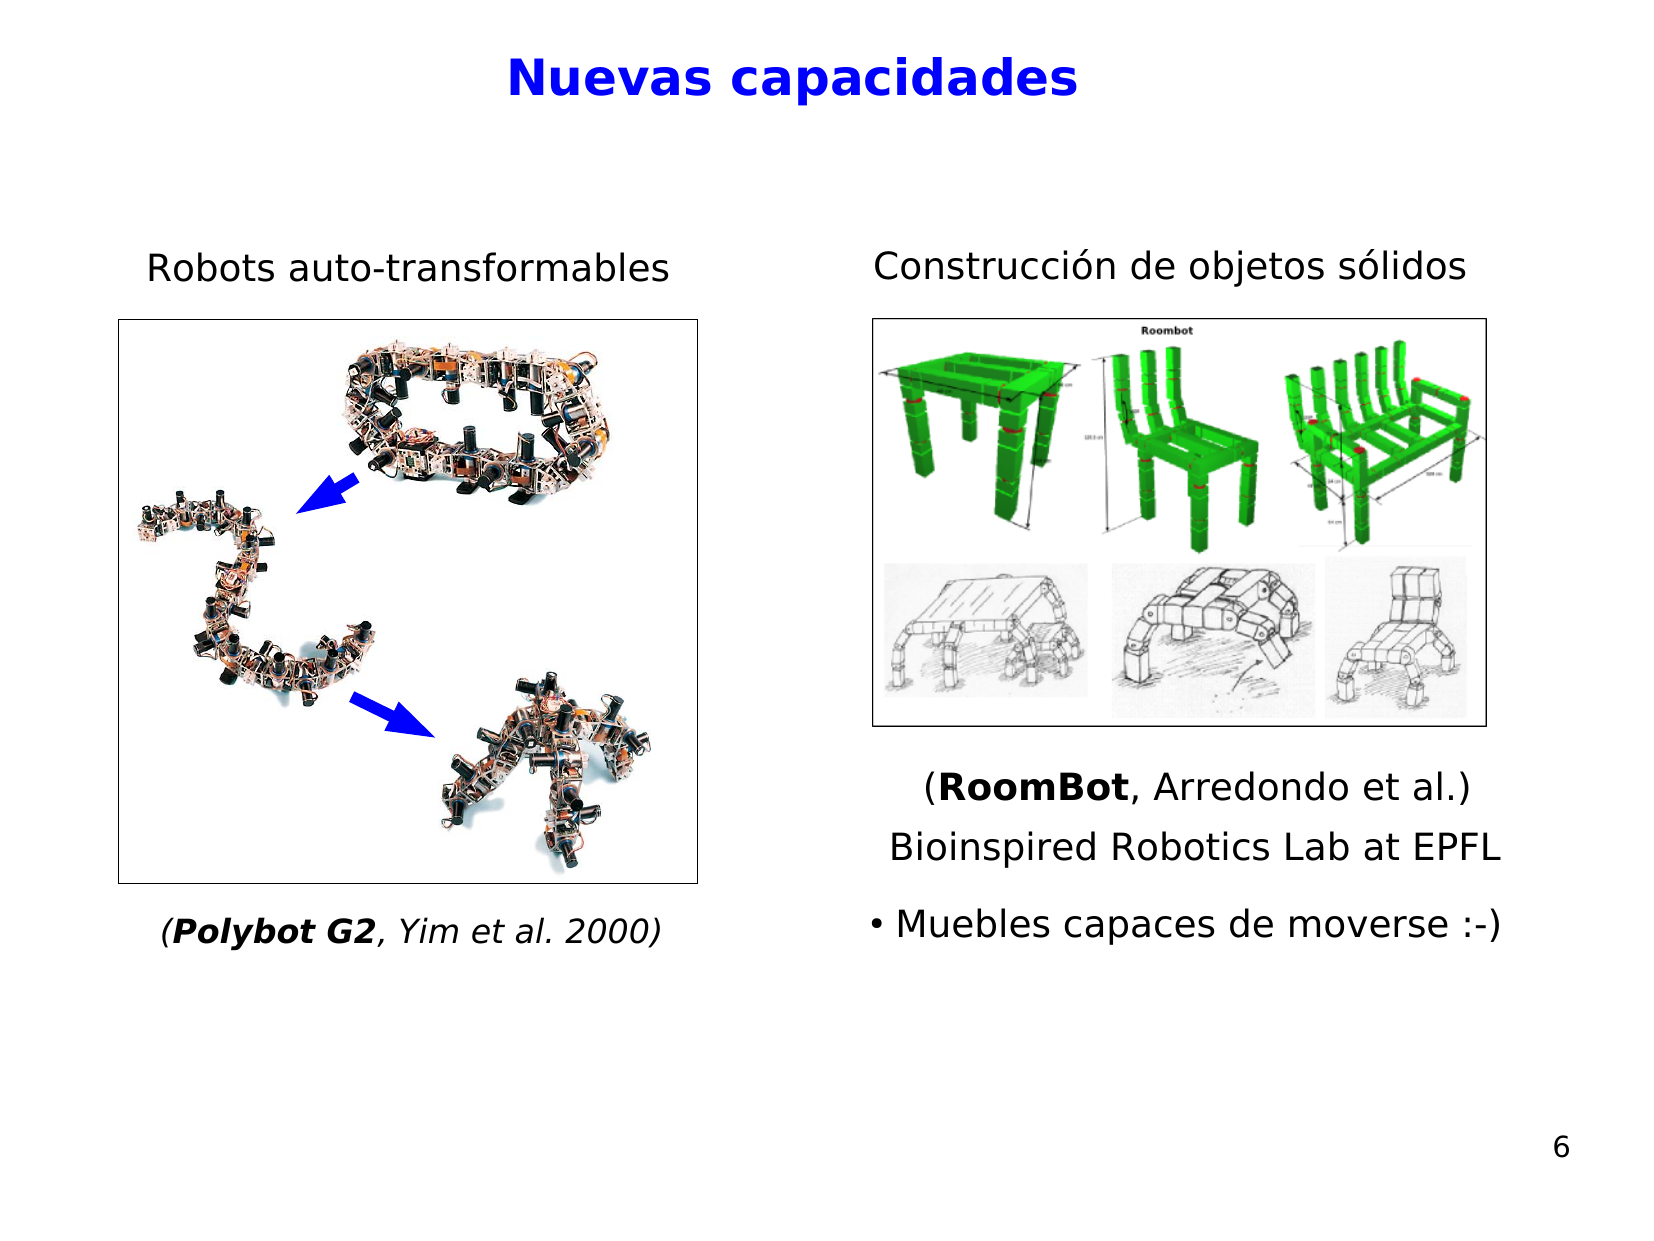

Nuevas capacidades
Construcción de objetos sólidos
Robots auto-transformables
(Polybot G2, Yim et al. 2000)
(RoomBot, Arredondo et al.)
Bioinspired Robotics Lab at EPFL
 Muebles capaces de moverse :-)
6